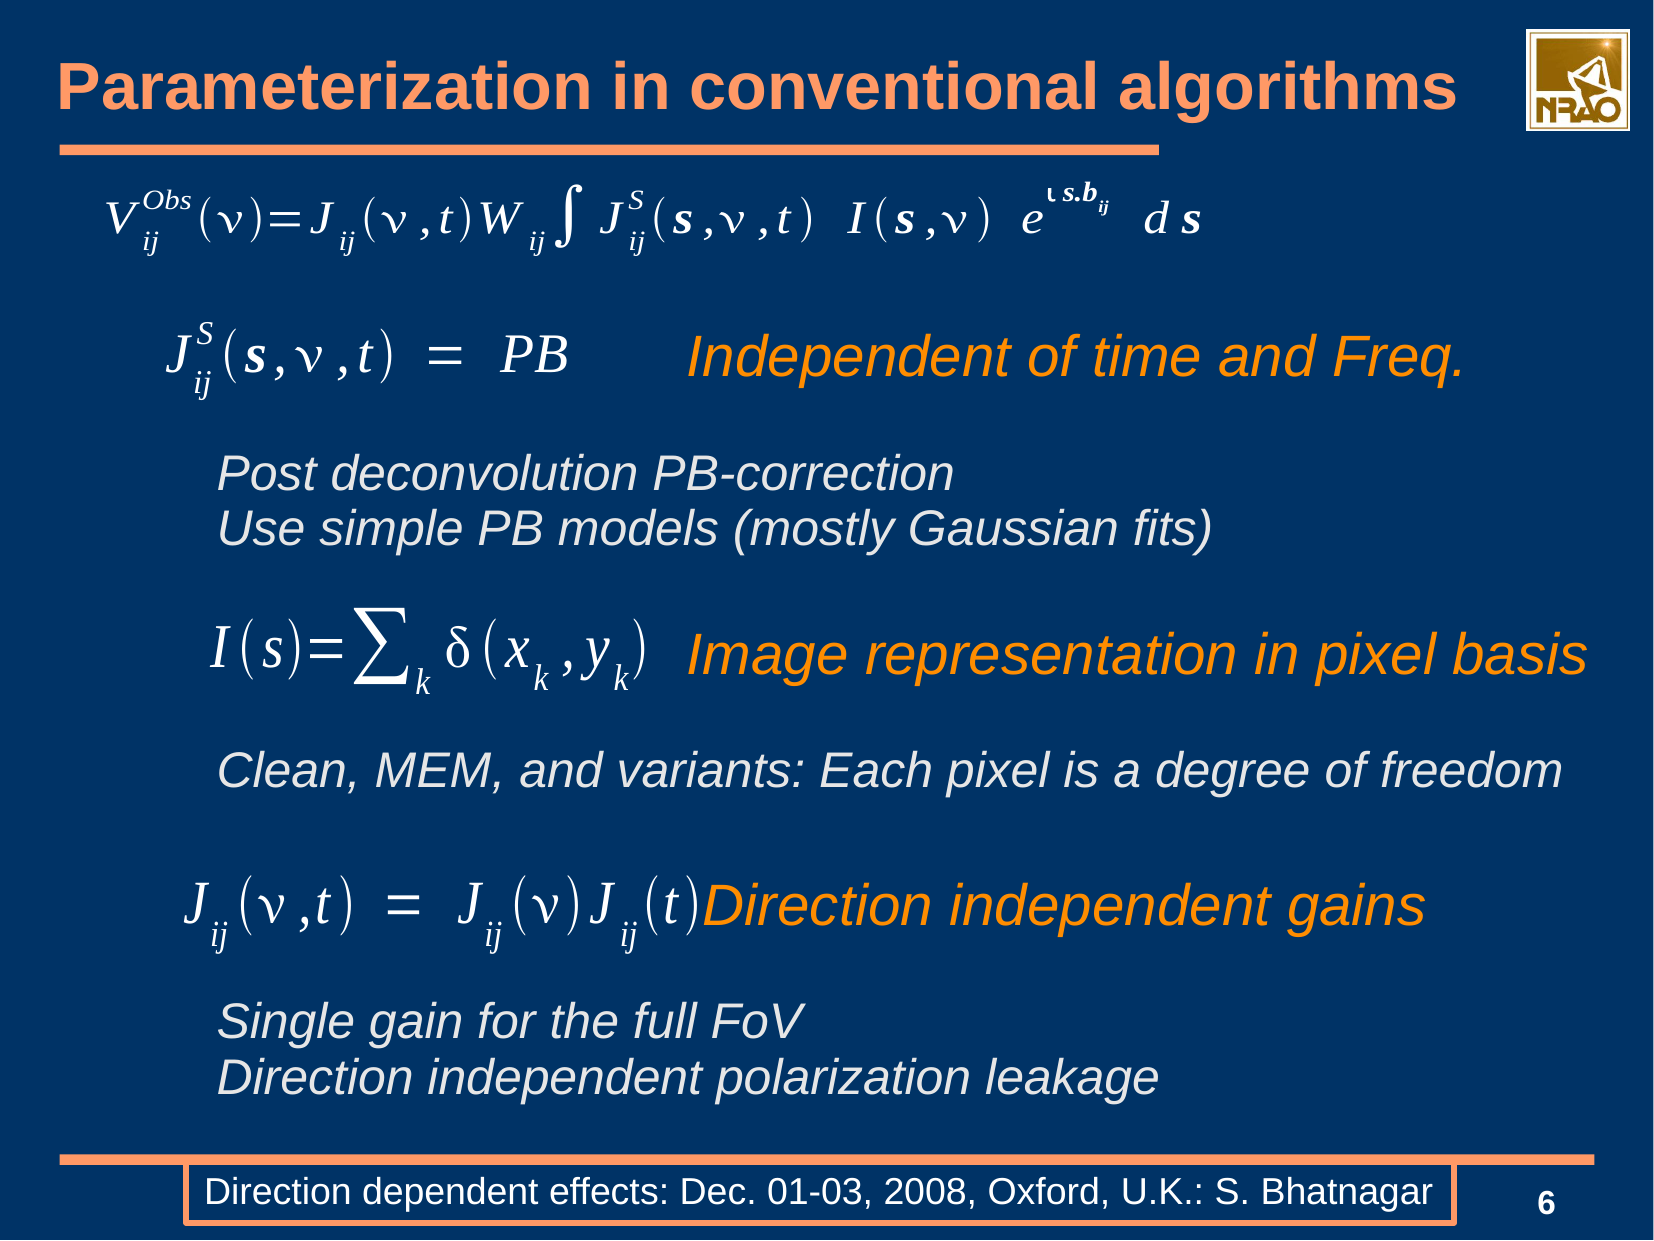

# Parameterization in conventional algorithms
 Independent of time and Freq.
Post deconvolution PB-correction
Use simple PB models (mostly Gaussian fits)
 Image representation in pixel basis
Clean, MEM, and variants: Each pixel is a degree of freedom
 Direction independent gains
Single gain for the full FoV
Direction independent polarization leakage